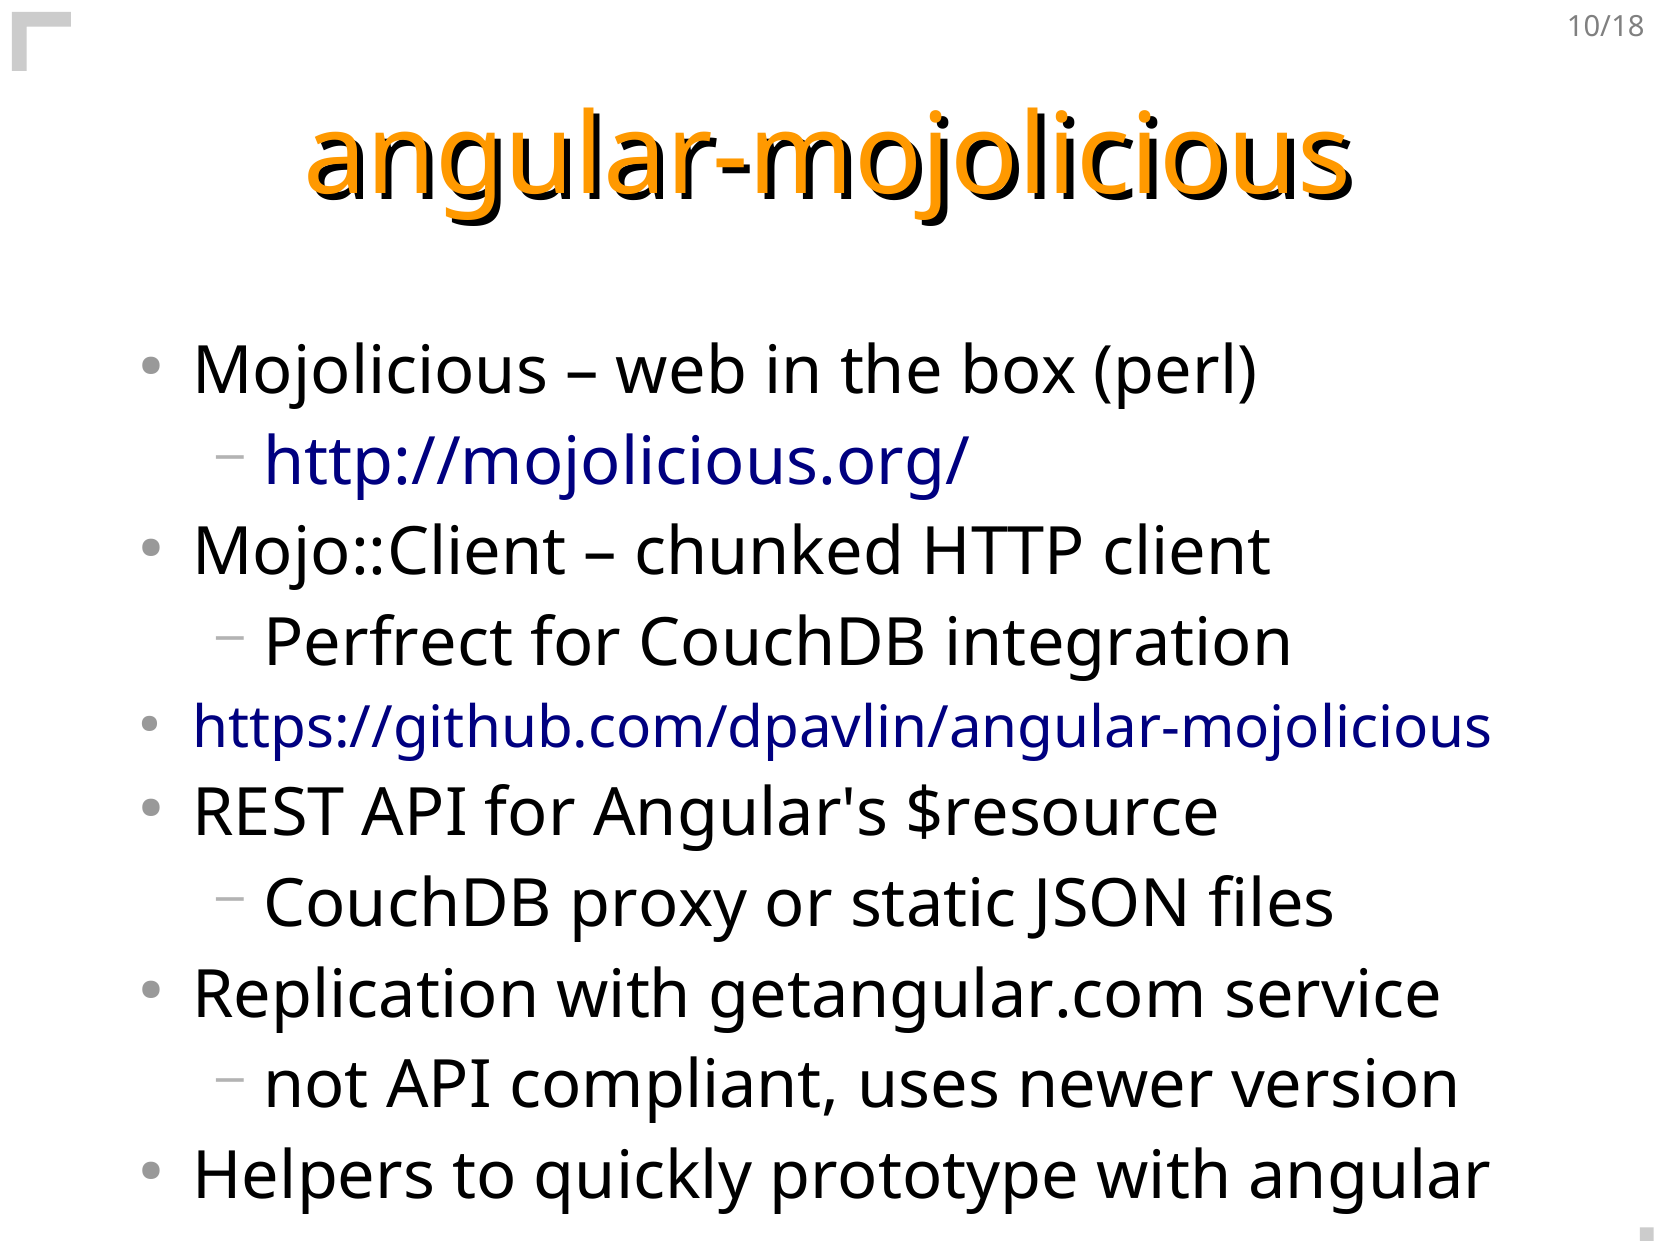

# angular-mojolicious
Mojolicious – web in the box (perl)
http://mojolicious.org/
Mojo::Client – chunked HTTP client
Perfrect for CouchDB integration
https://github.com/dpavlin/angular-mojolicious
REST API for Angular's $resource
CouchDB proxy or static JSON files
Replication with getangular.com service
not API compliant, uses newer version
Helpers to quickly prototype with angular